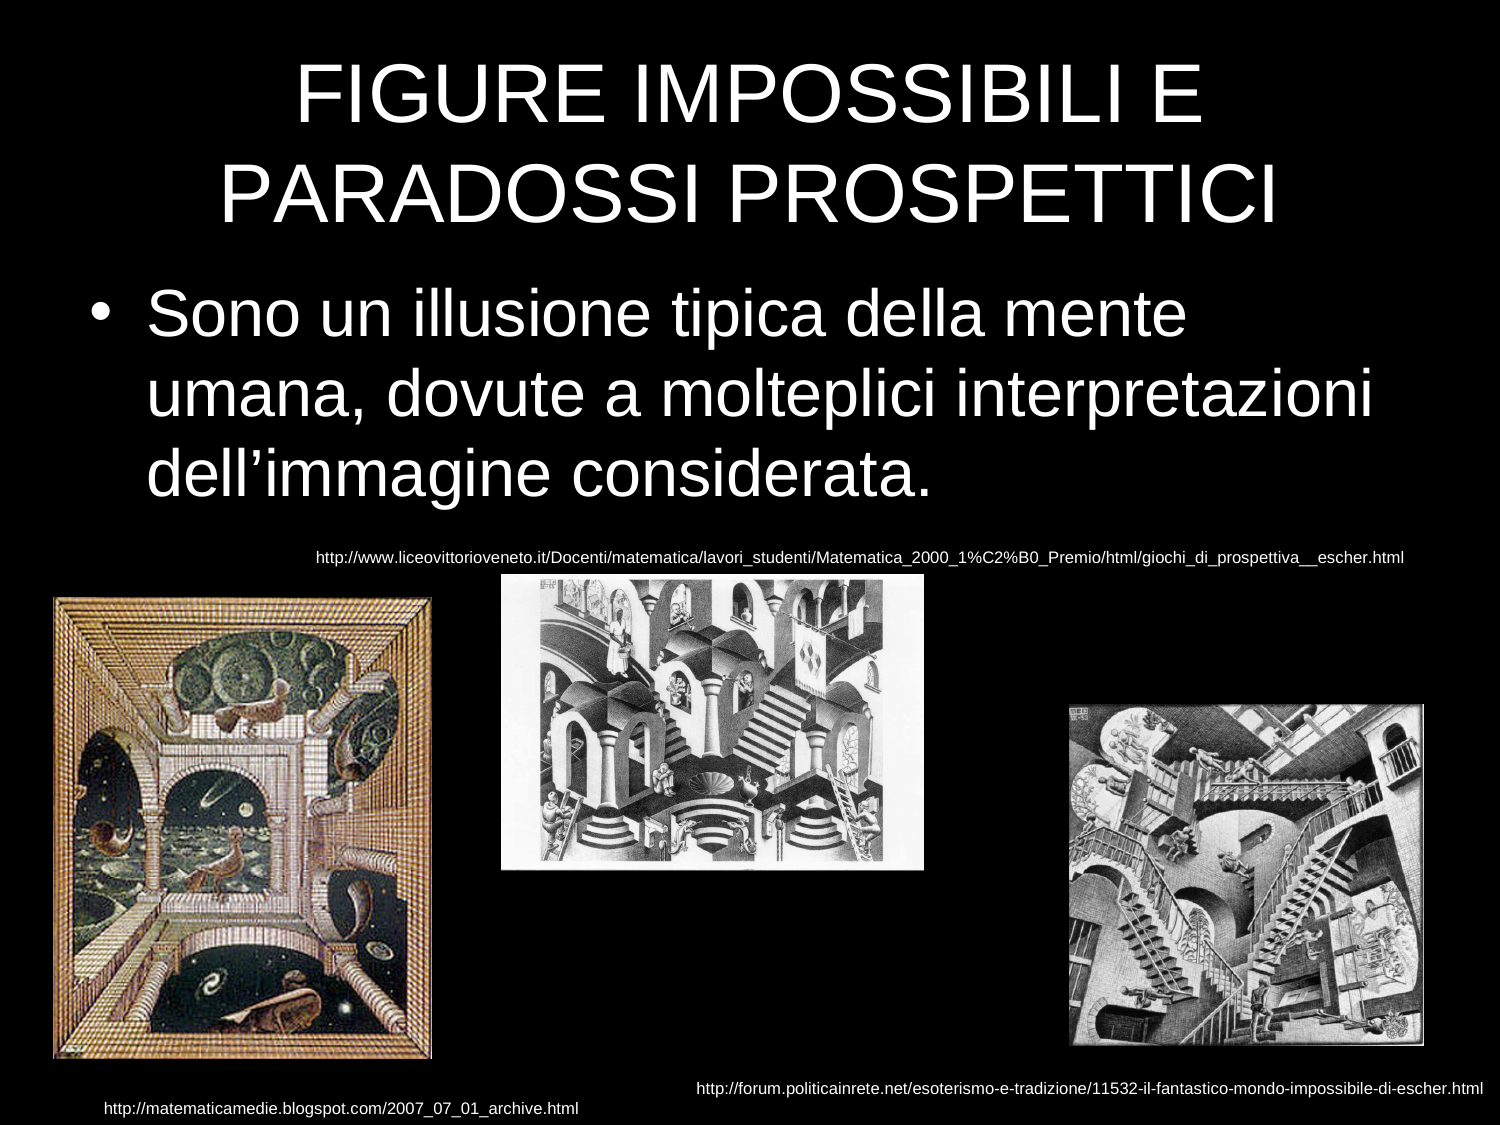

# FIGURE IMPOSSIBILI E PARADOSSI PROSPETTICI
Sono un illusione tipica della mente umana, dovute a molteplici interpretazioni dell’immagine considerata.
http://www.liceovittorioveneto.it/Docenti/matematica/lavori_studenti/Matematica_2000_1%C2%B0_Premio/html/giochi_di_prospettiva__escher.html
http://forum.politicainrete.net/esoterismo-e-tradizione/11532-il-fantastico-mondo-impossibile-di-escher.html
http://matematicamedie.blogspot.com/2007_07_01_archive.html